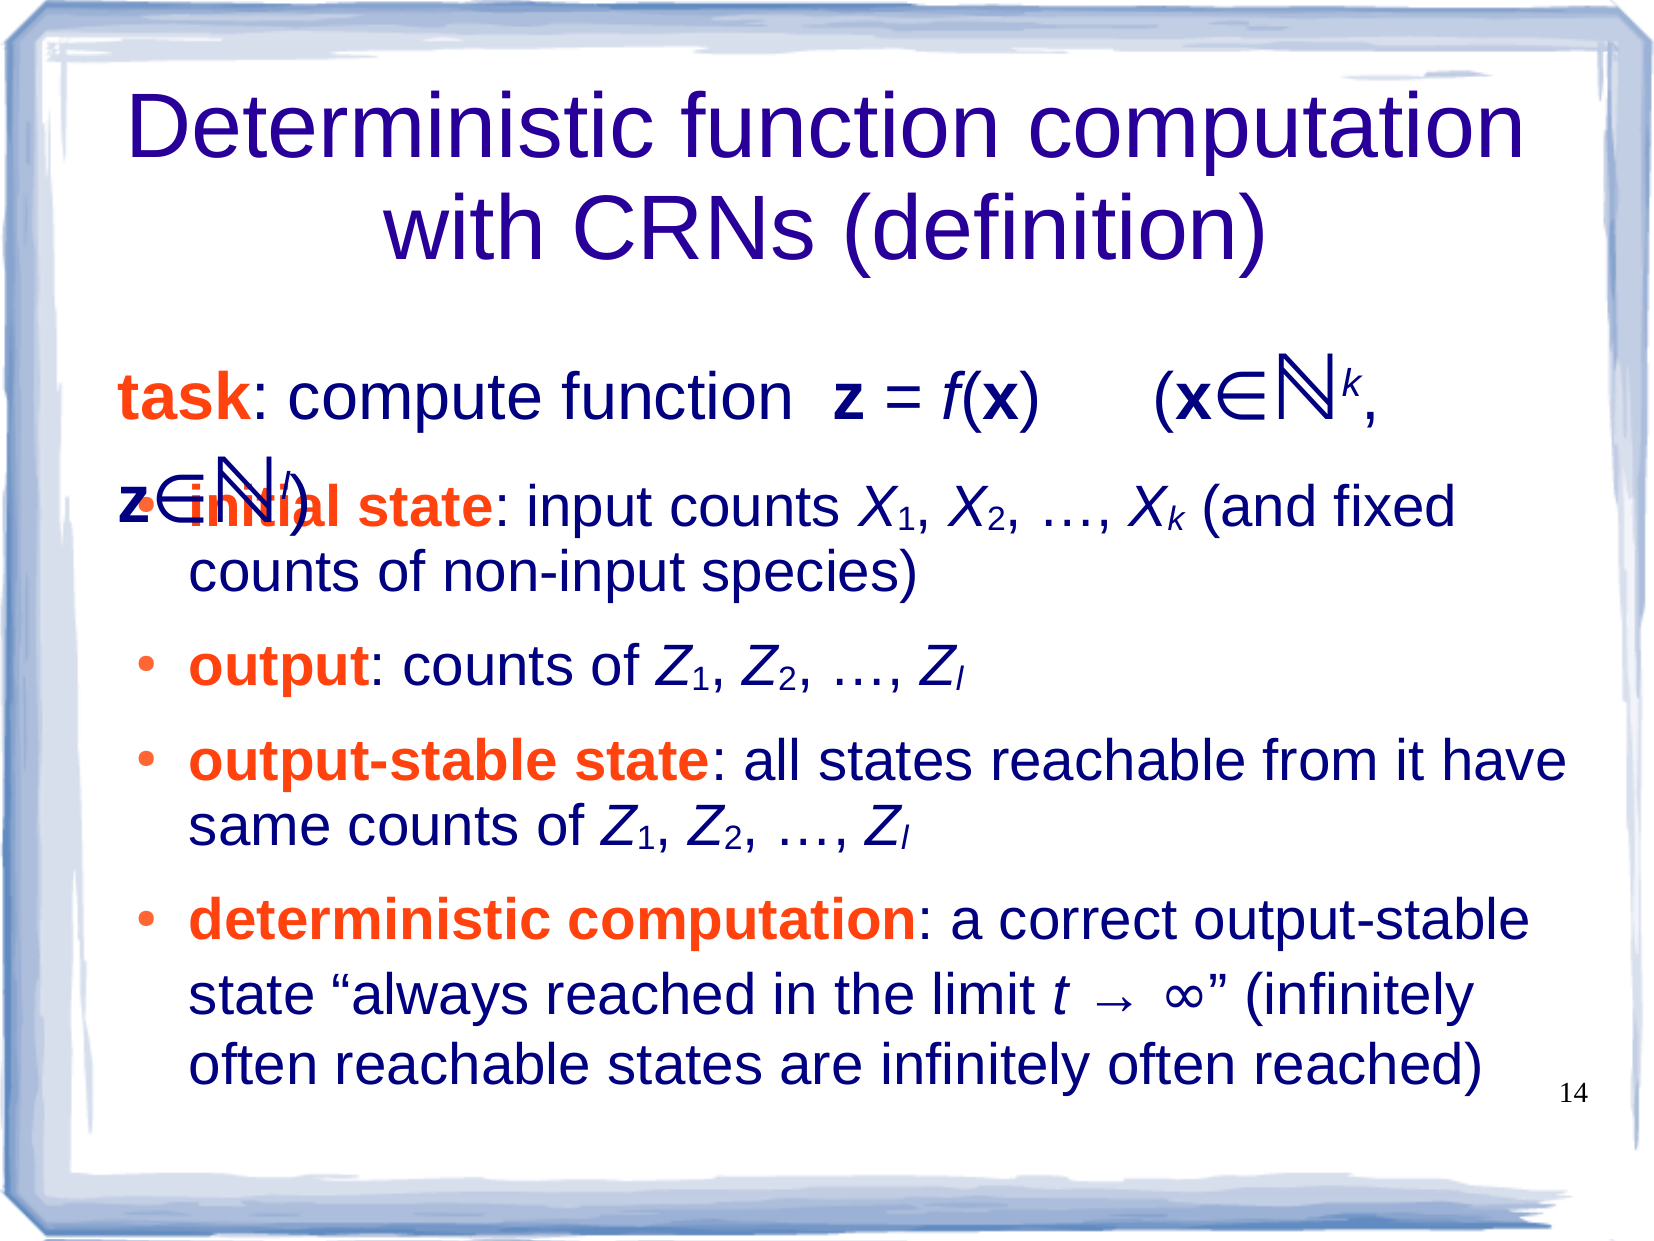

# Deterministic function computation with CRNs (definition)
task: compute function z = f(x) (x∈ℕk, z∈ℕl)
initial state: input counts X1, X2, …, Xk (and fixed counts of non-input species)
output: counts of Z1, Z2, …, Zl
output-stable state: all states reachable from it have same counts of Z1, Z2, …, Zl
deterministic computation: a correct output-stable state “always reached in the limit t → ∞” (infinitely often reachable states are infinitely often reached)
14